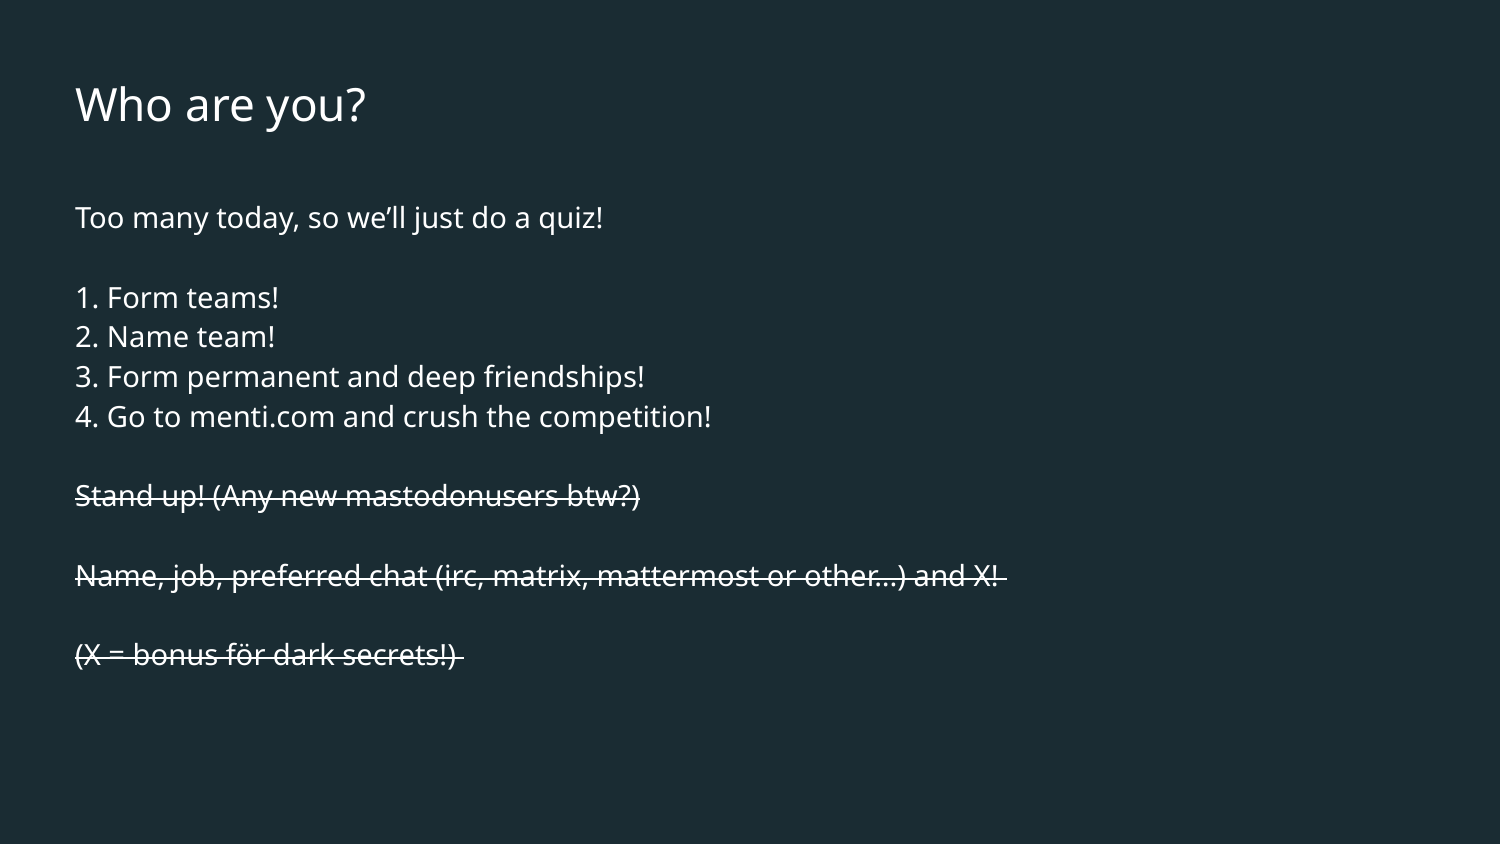

# Who are you?
Too many today, so we’ll just do a quiz!
1. Form teams!
2. Name team!
3. Form permanent and deep friendships!
4. Go to menti.com and crush the competition!
Stand up! (Any new mastodonusers btw?)
Name, job, preferred chat (irc, matrix, mattermost or other...) and X!
(X = bonus för dark secrets!)